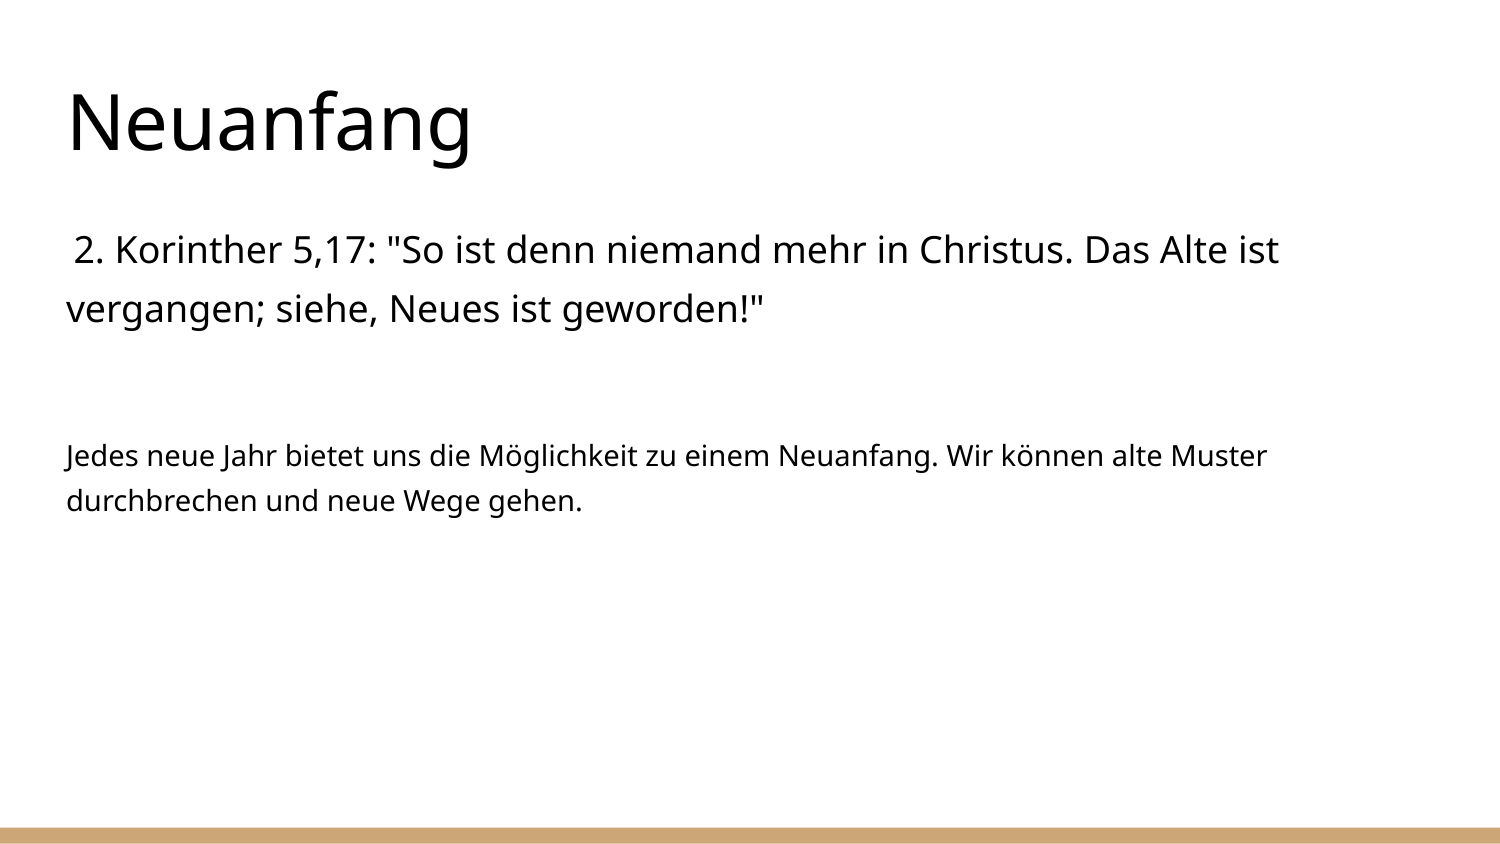

# Neuanfang
 2. Korinther 5,17: "So ist denn niemand mehr in Christus. Das Alte ist vergangen; siehe, Neues ist geworden!"
Jedes neue Jahr bietet uns die Möglichkeit zu einem Neuanfang. Wir können alte Muster durchbrechen und neue Wege gehen.